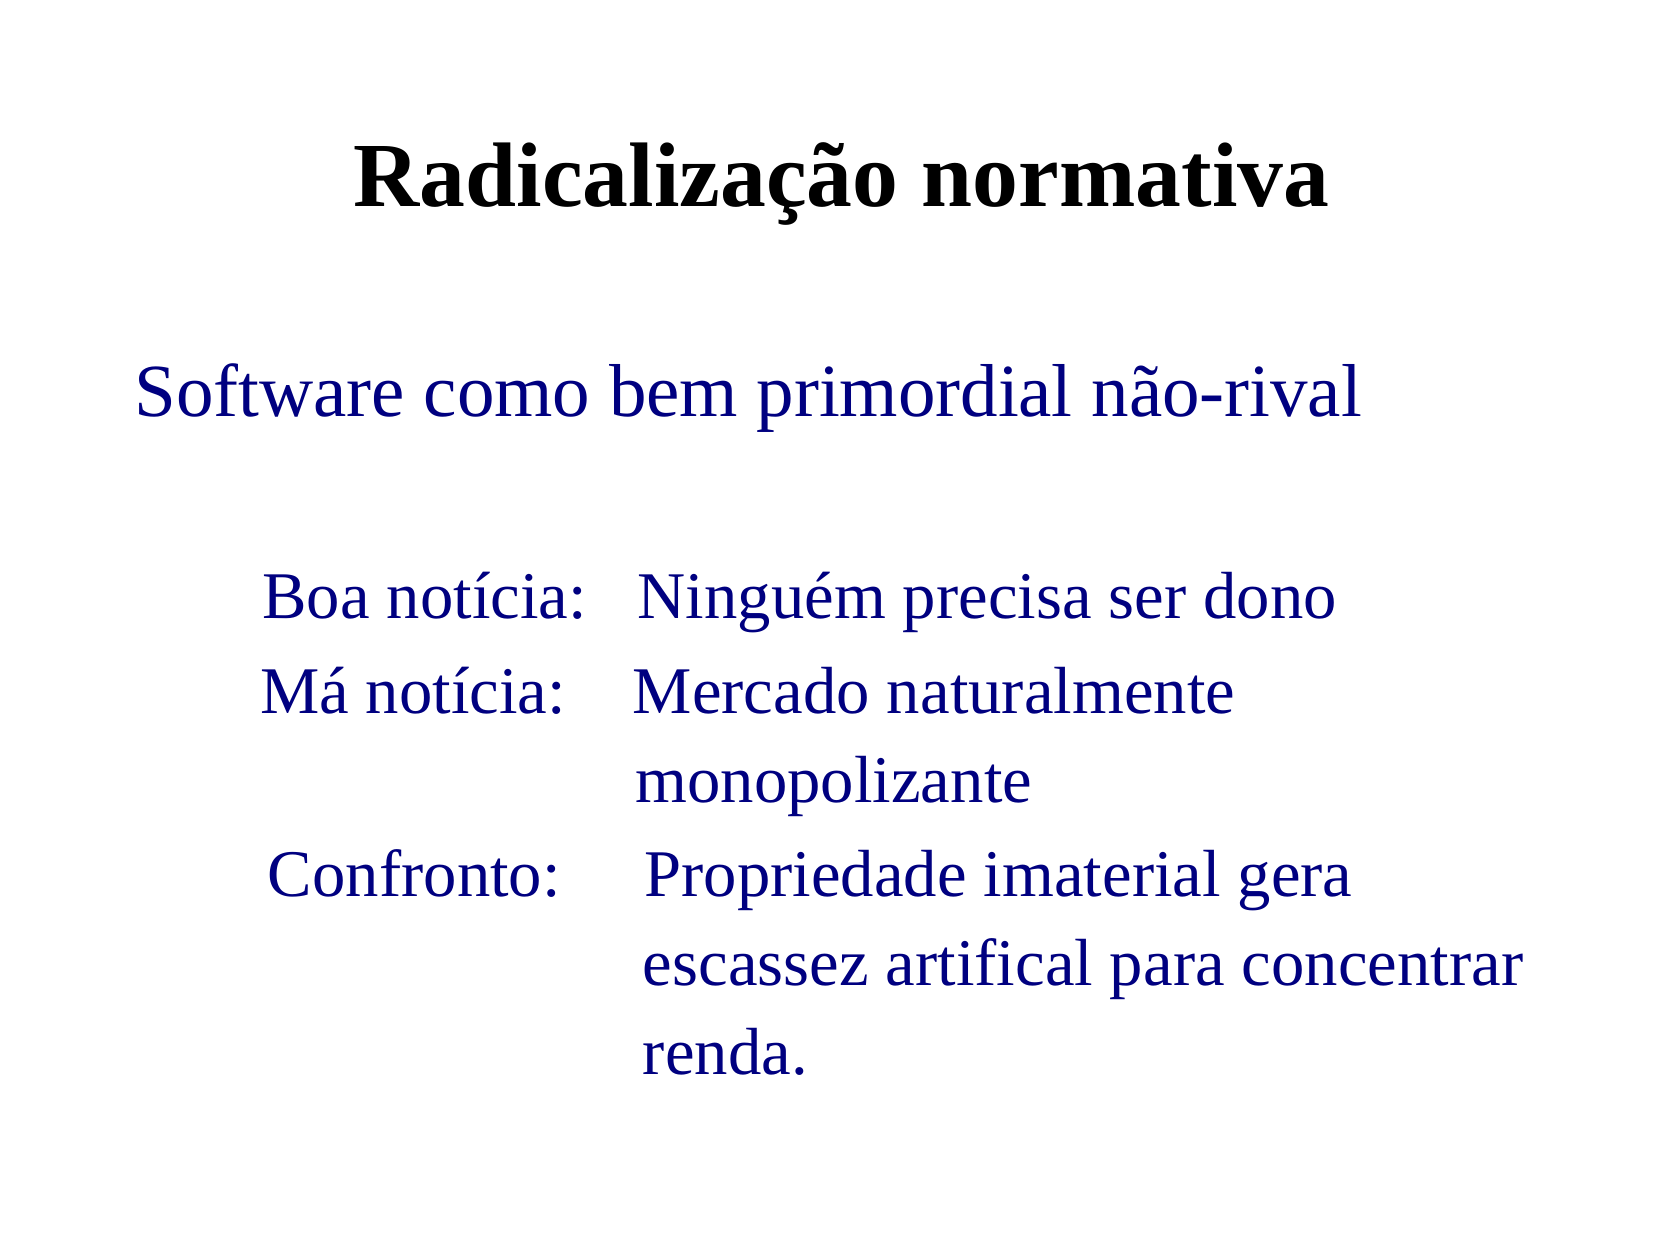

# Radicalização normativa
Software como bem primordial não-rival
	Boa notícia: 	Ninguém precisa ser dono
	Má notícia: Mercado naturalmente monopolizante
	Confronto: Propriedade imaterial gera escassez artifical para concentrar renda.